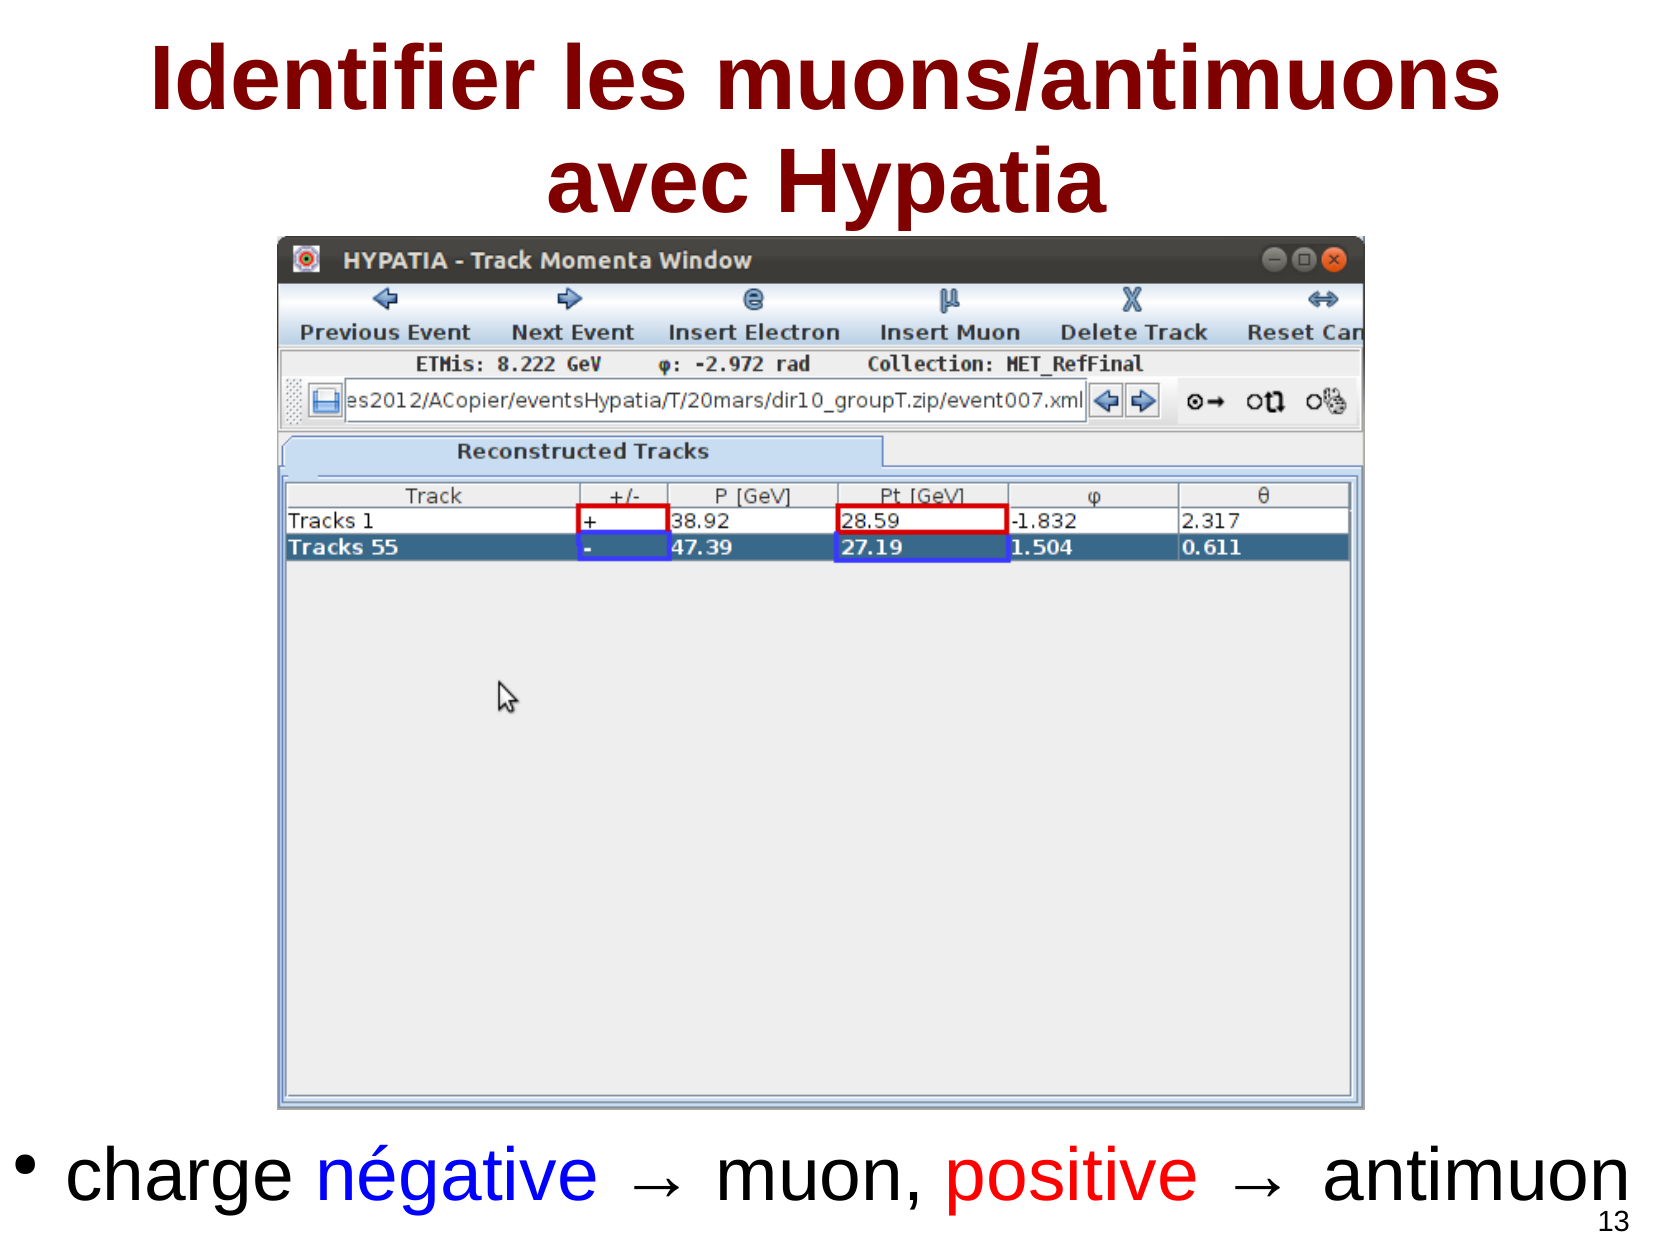

# Identifier les muons/antimuons avec Hypatia
charge négative → muon, positive → antimuon
13